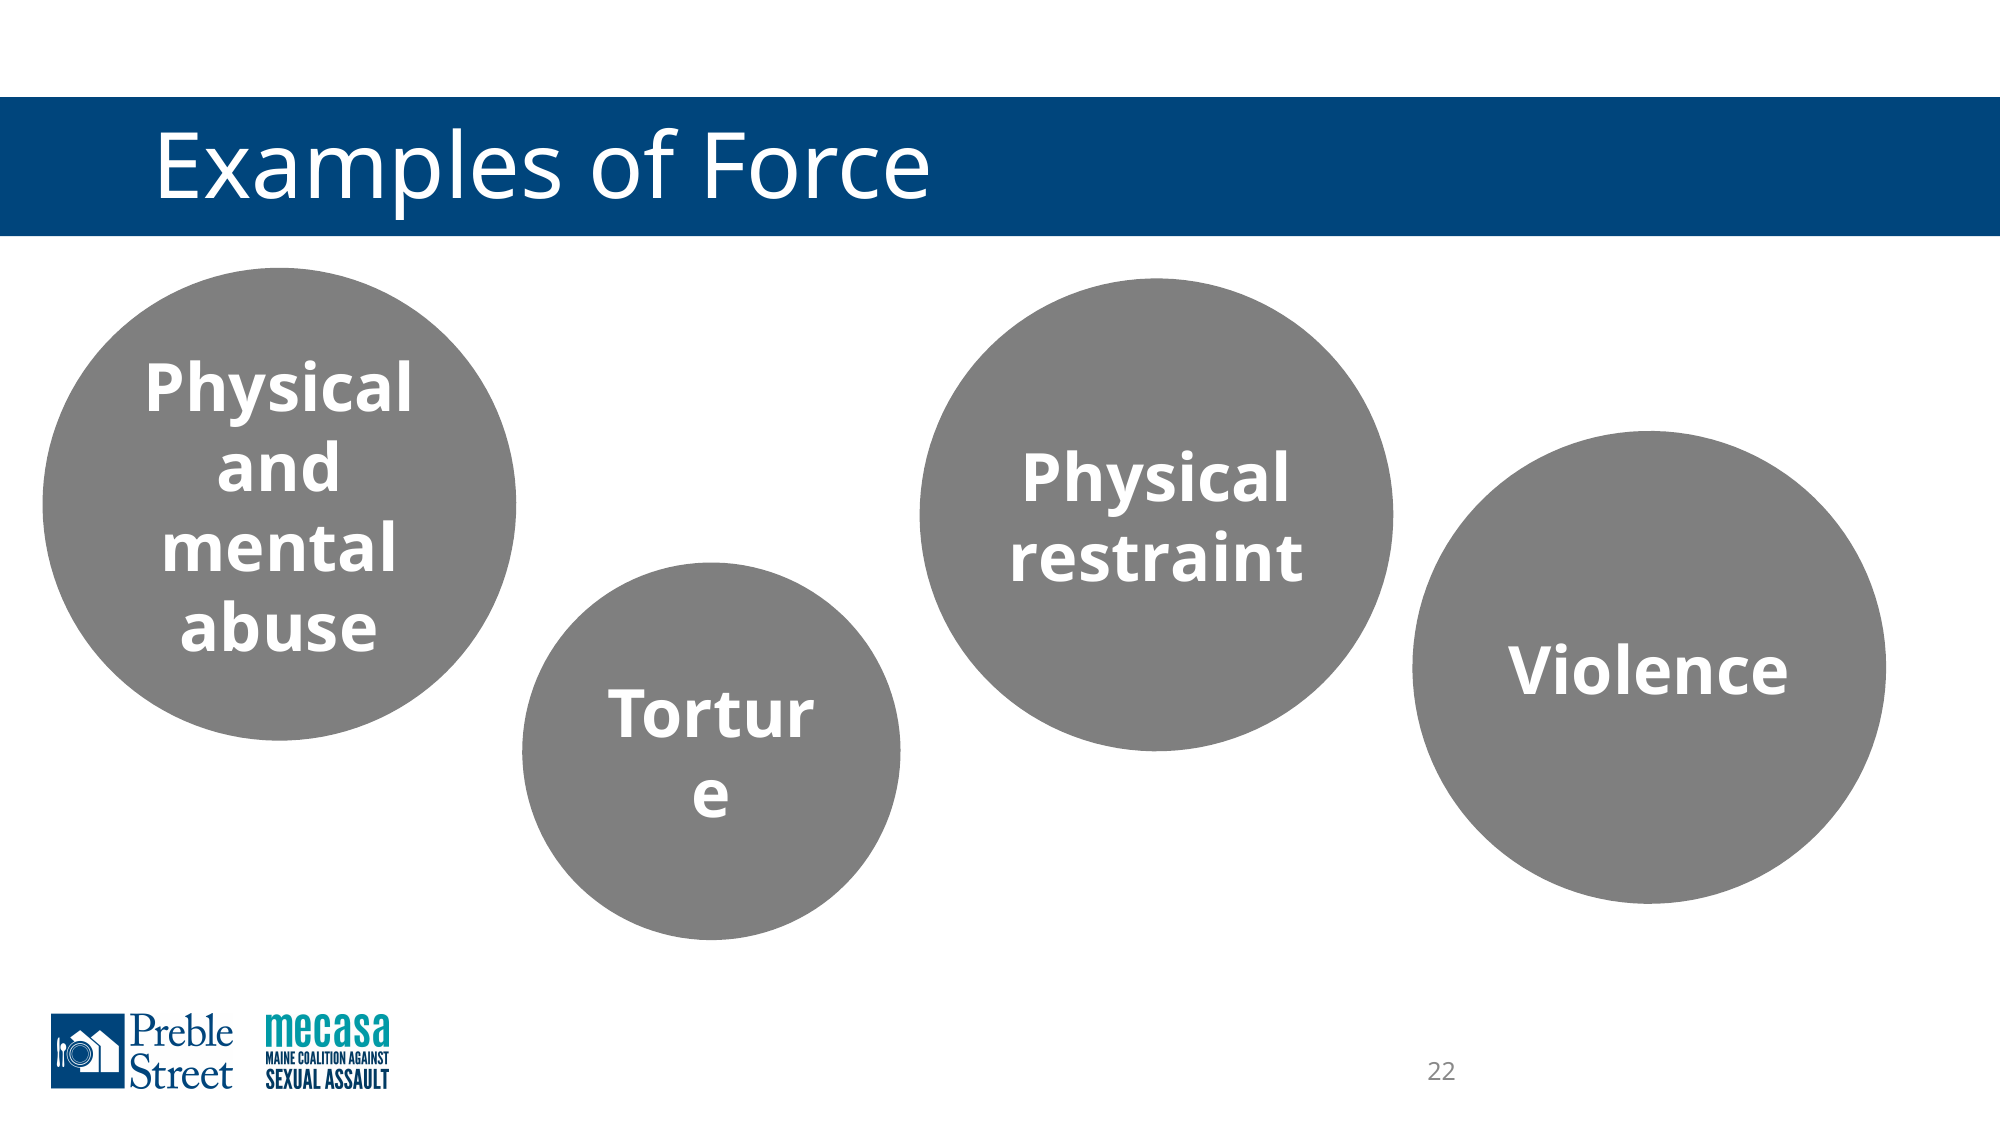

# Examples of Force
Physical
and
mental
abuse
Physical restraint
Violence
Torture
22